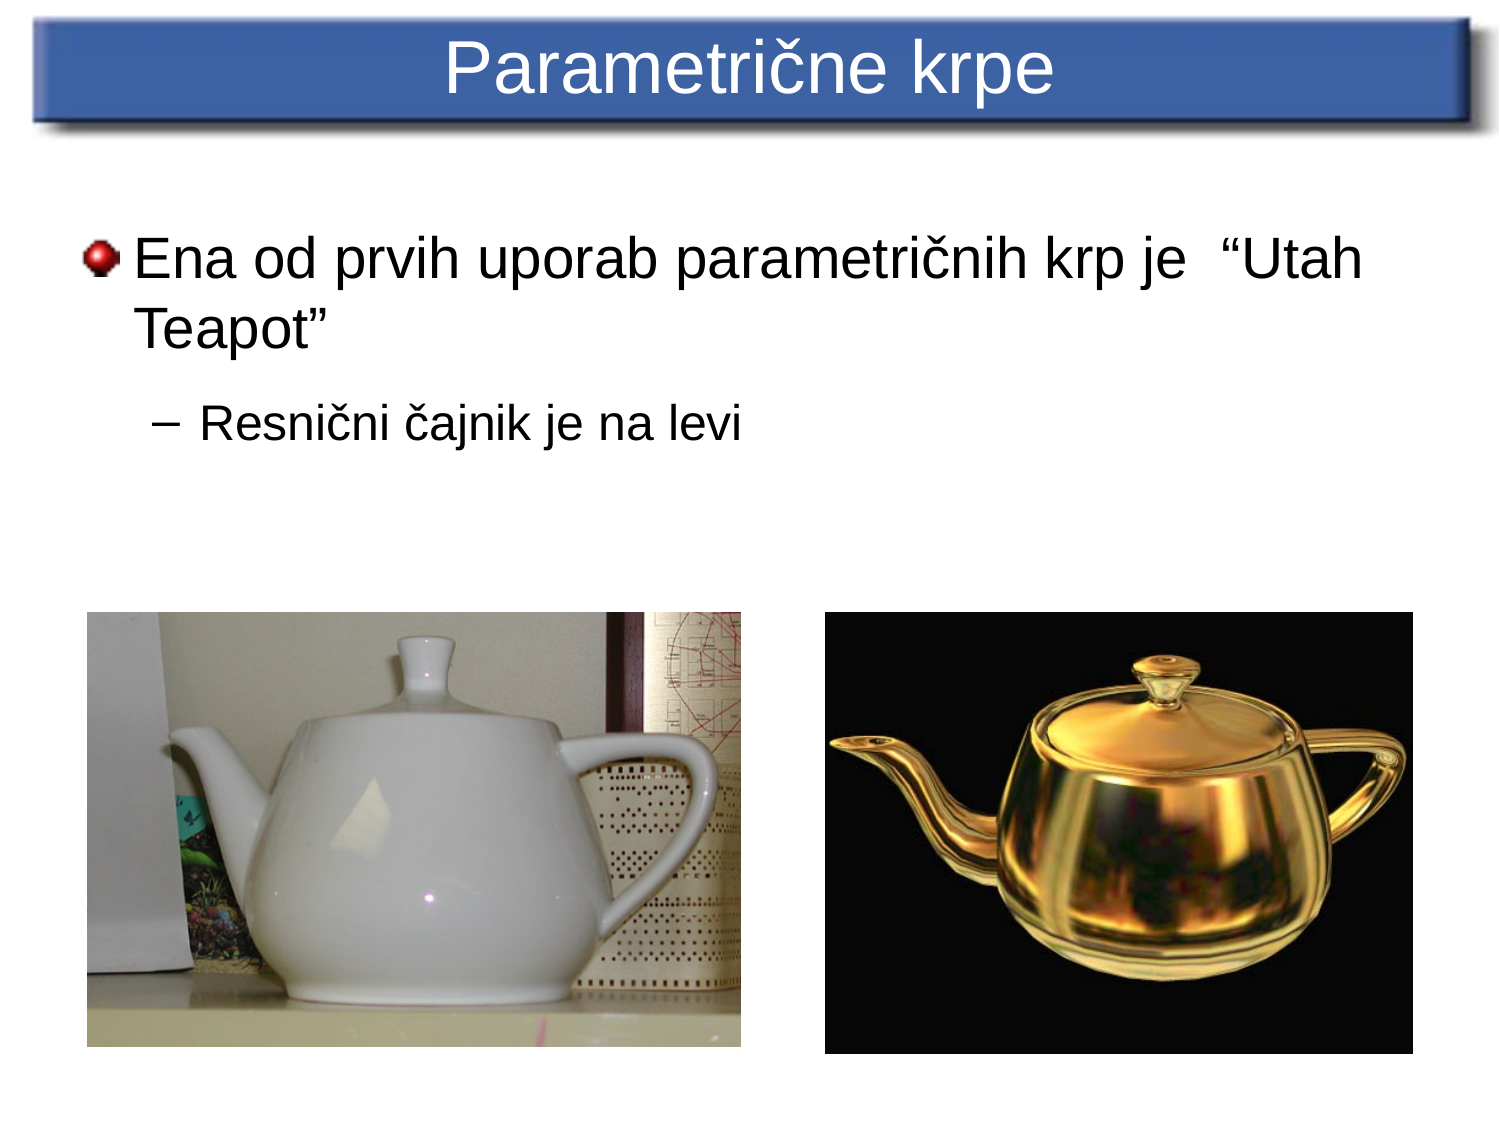

# Parametrične krpe
Ena od prvih uporab parametričnih krp je “Utah Teapot”
Resnični čajnik je na levi